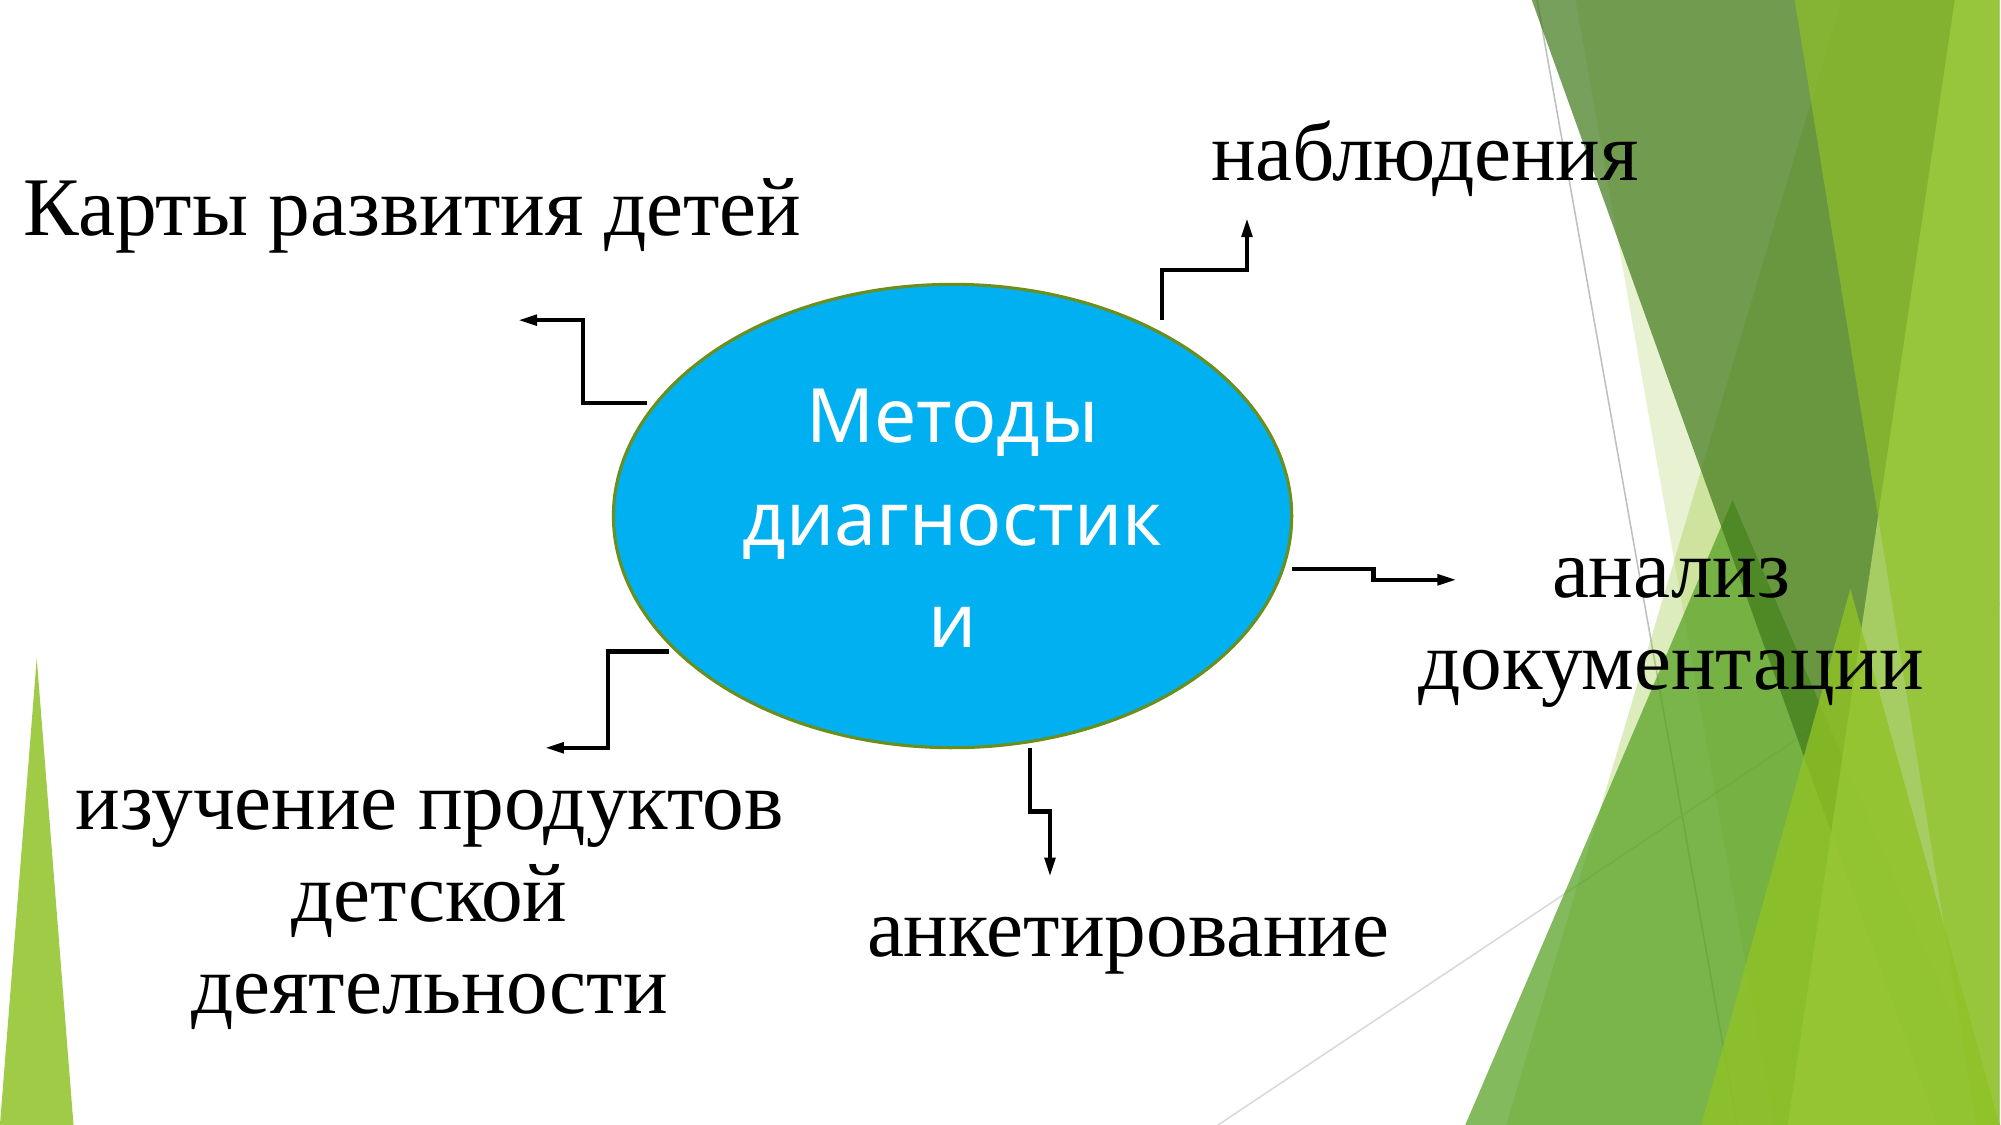

наблюдения
Карты развития детей
Методы диагностики
анализ документации
изучение продуктов детской деятельности
анкетирование